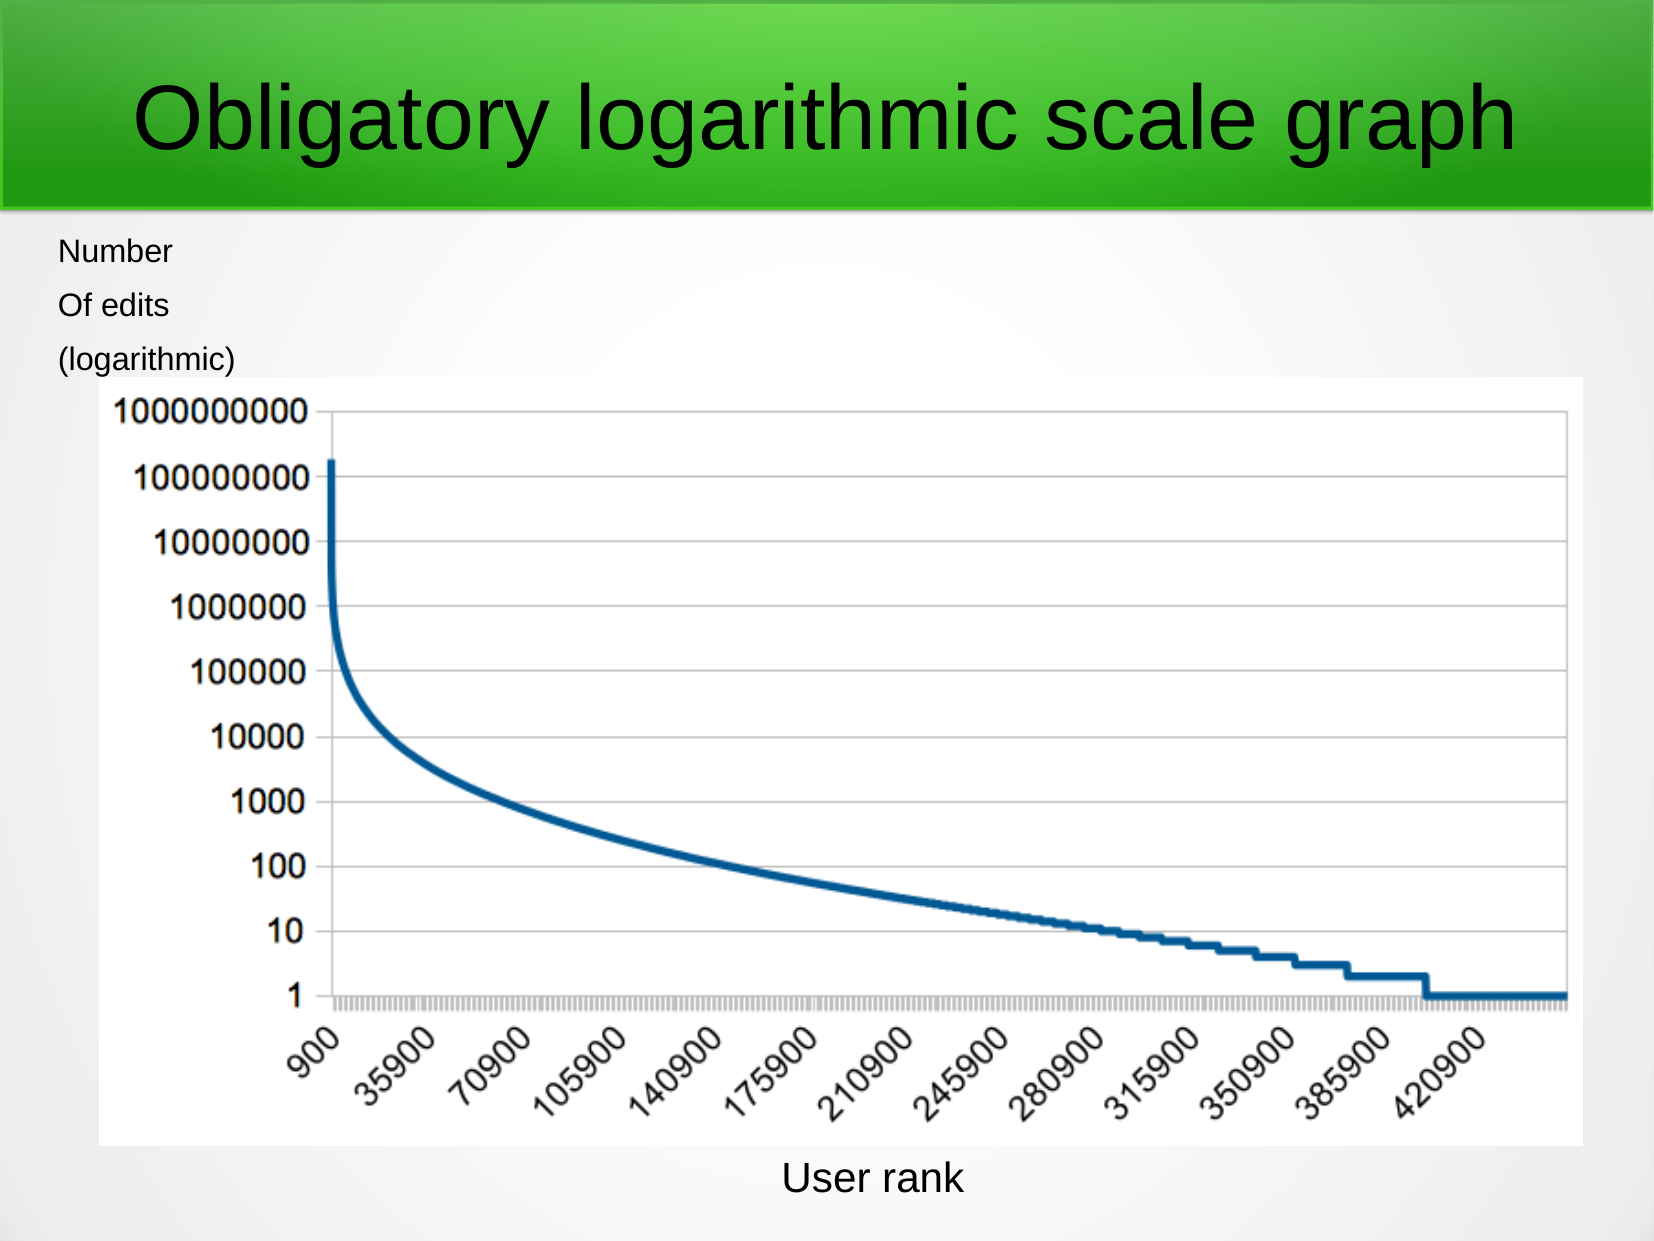

# Obligatory logarithmic scale graph
Number
Of edits
(logarithmic)
User rank